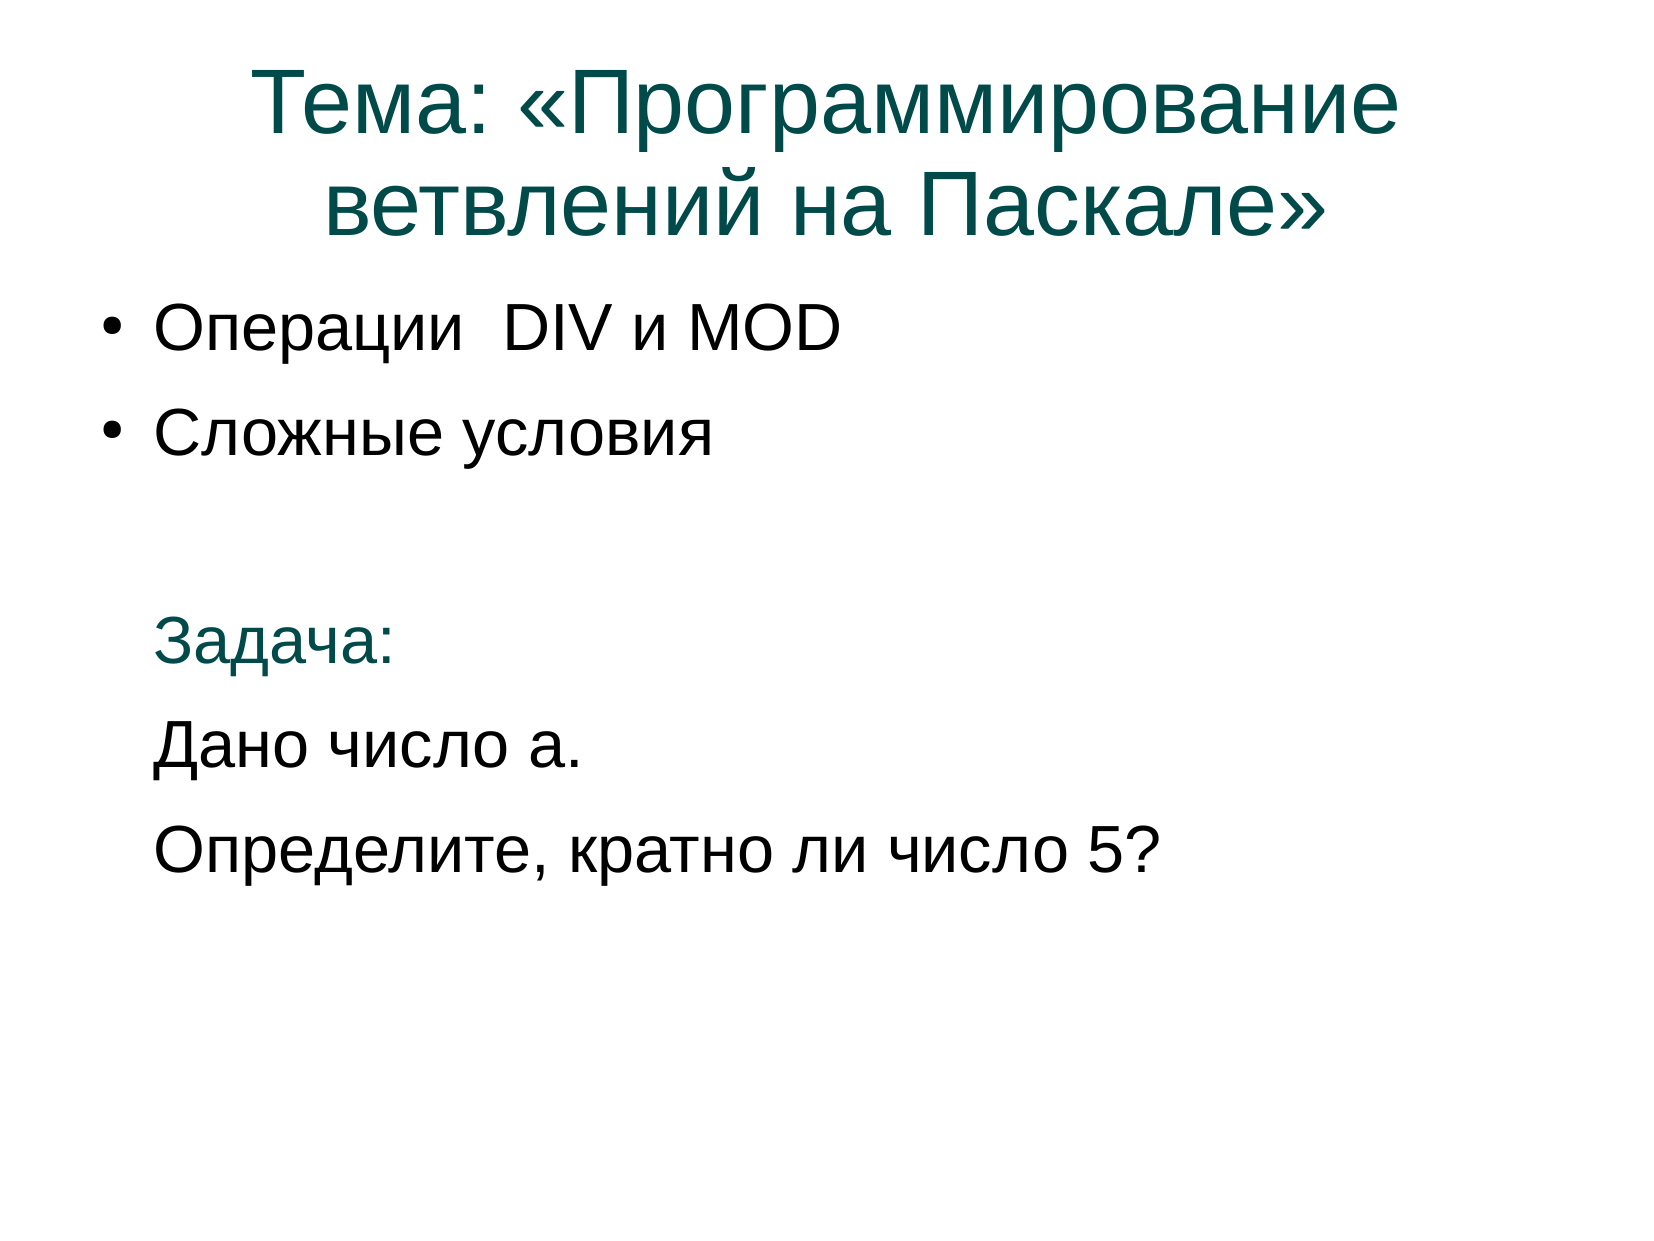

# Тема: «Программирование ветвлений на Паскале»
Операции DIV и MOD
Сложные условия
Задача:
Дано число а.
Определите, кратно ли число 5?